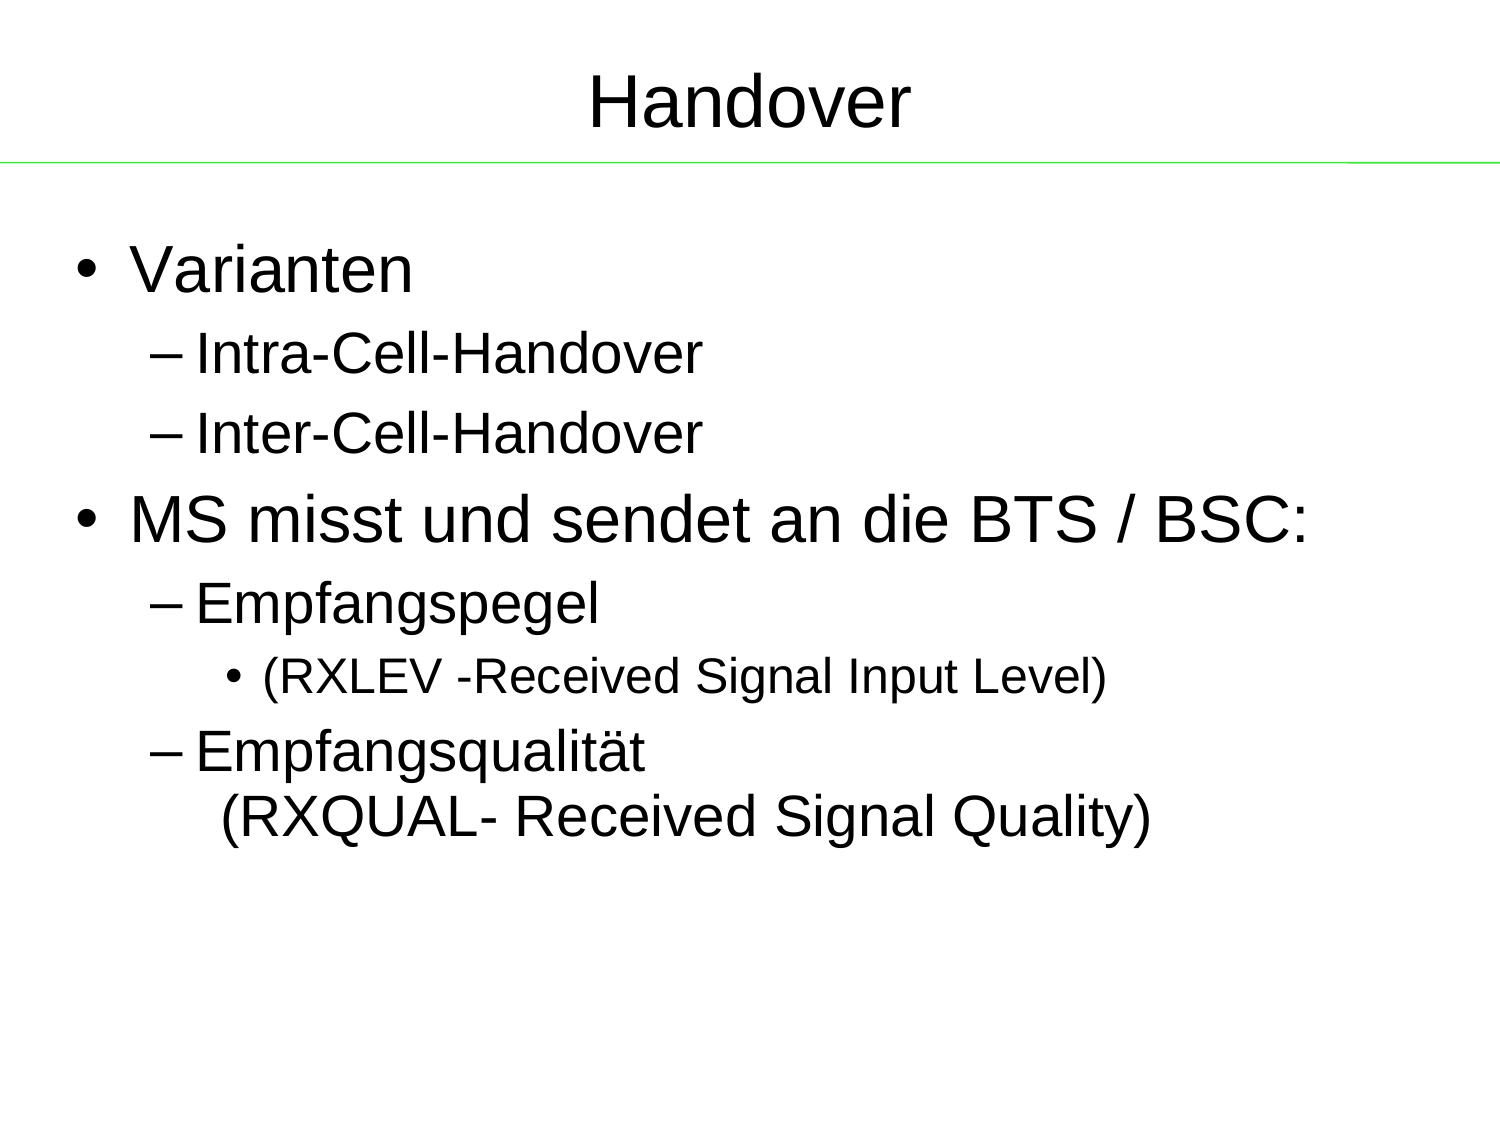

# Handover
Varianten
Intra-Cell-Handover
Inter-Cell-Handover
MS misst und sendet an die BTS / BSC:
Empfangspegel
(RXLEV -Received Signal Input Level)‏
Empfangsqualität
	(RXQUAL- Received Signal Quality)‏